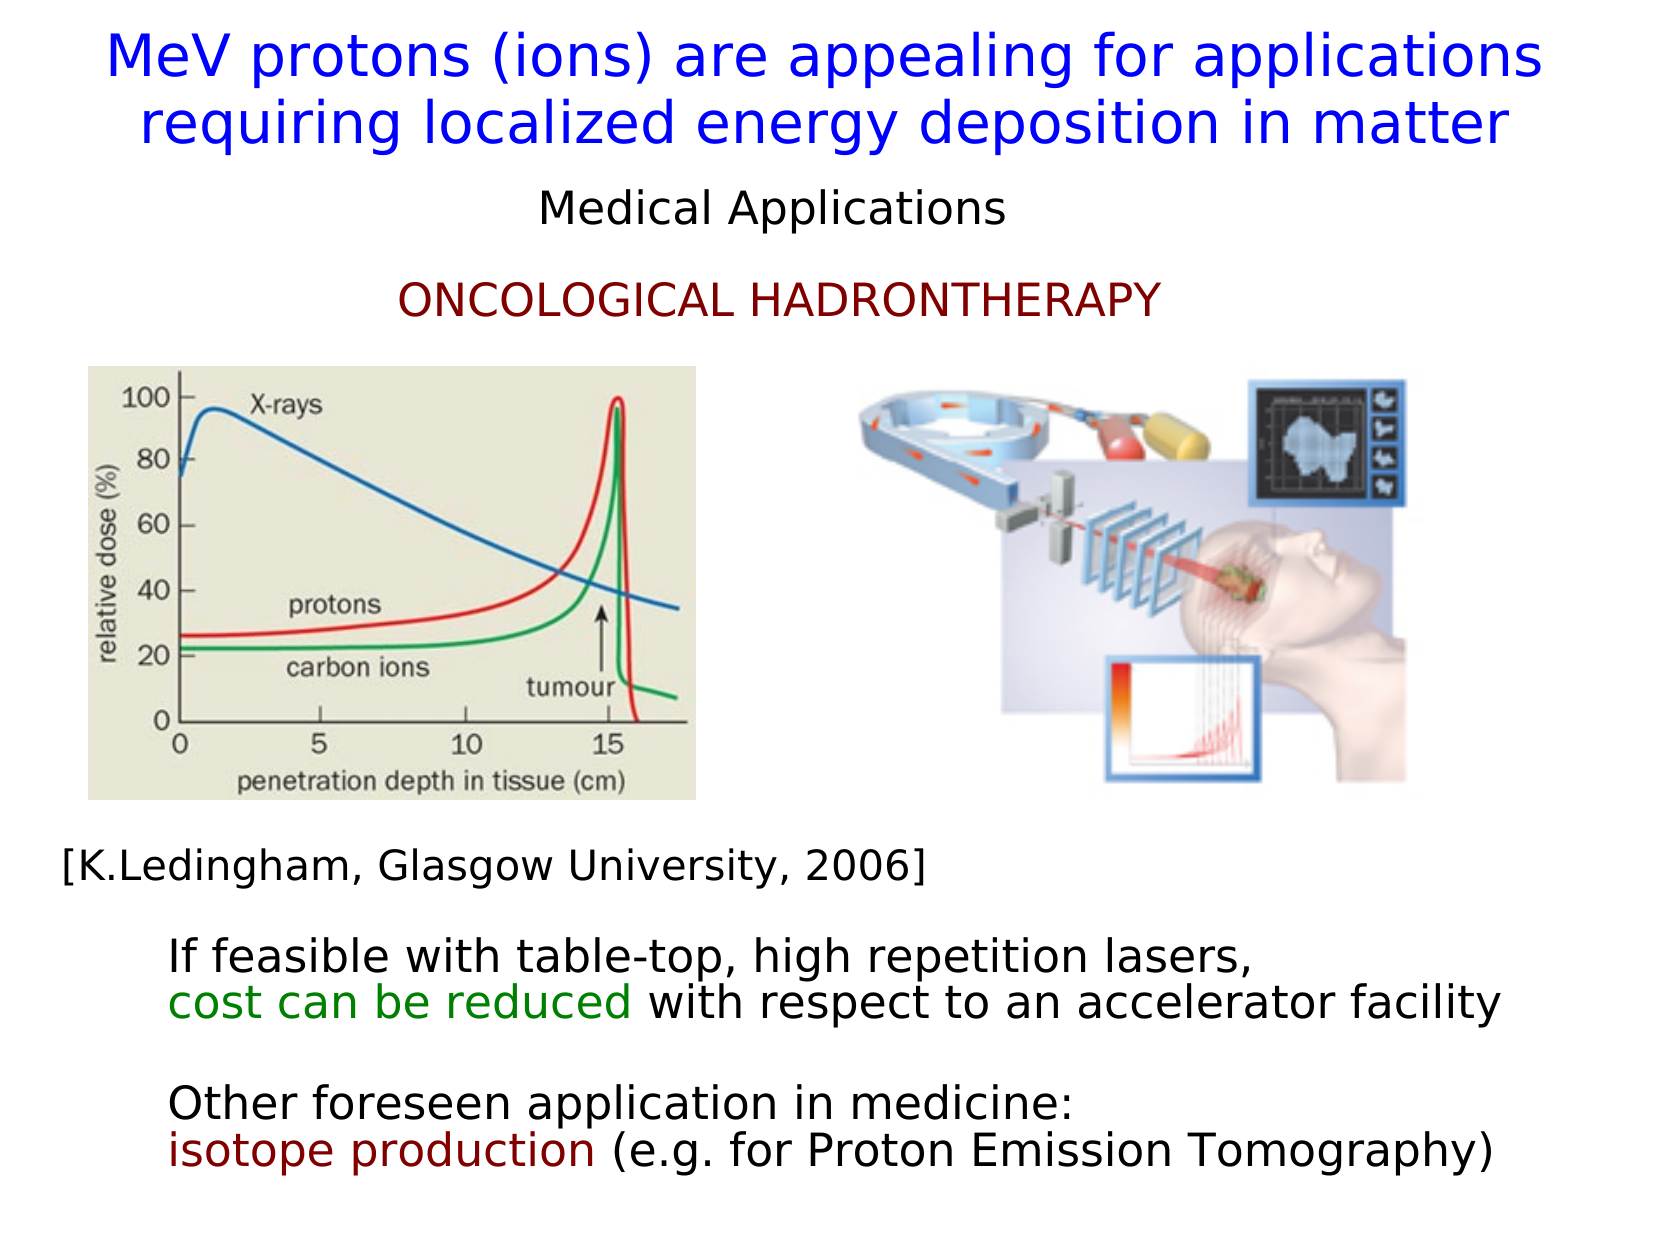

MeV protons (ions) are appealing for applications
requiring localized energy deposition in matter
Medical Applications
ONCOLOGICAL HADRONTHERAPY
[K.Ledingham, Glasgow University, 2006]
If feasible with table-top, high repetition lasers,
cost can be reduced with respect to an accelerator facility
Other foreseen application in medicine:
isotope production (e.g. for Proton Emission Tomography)